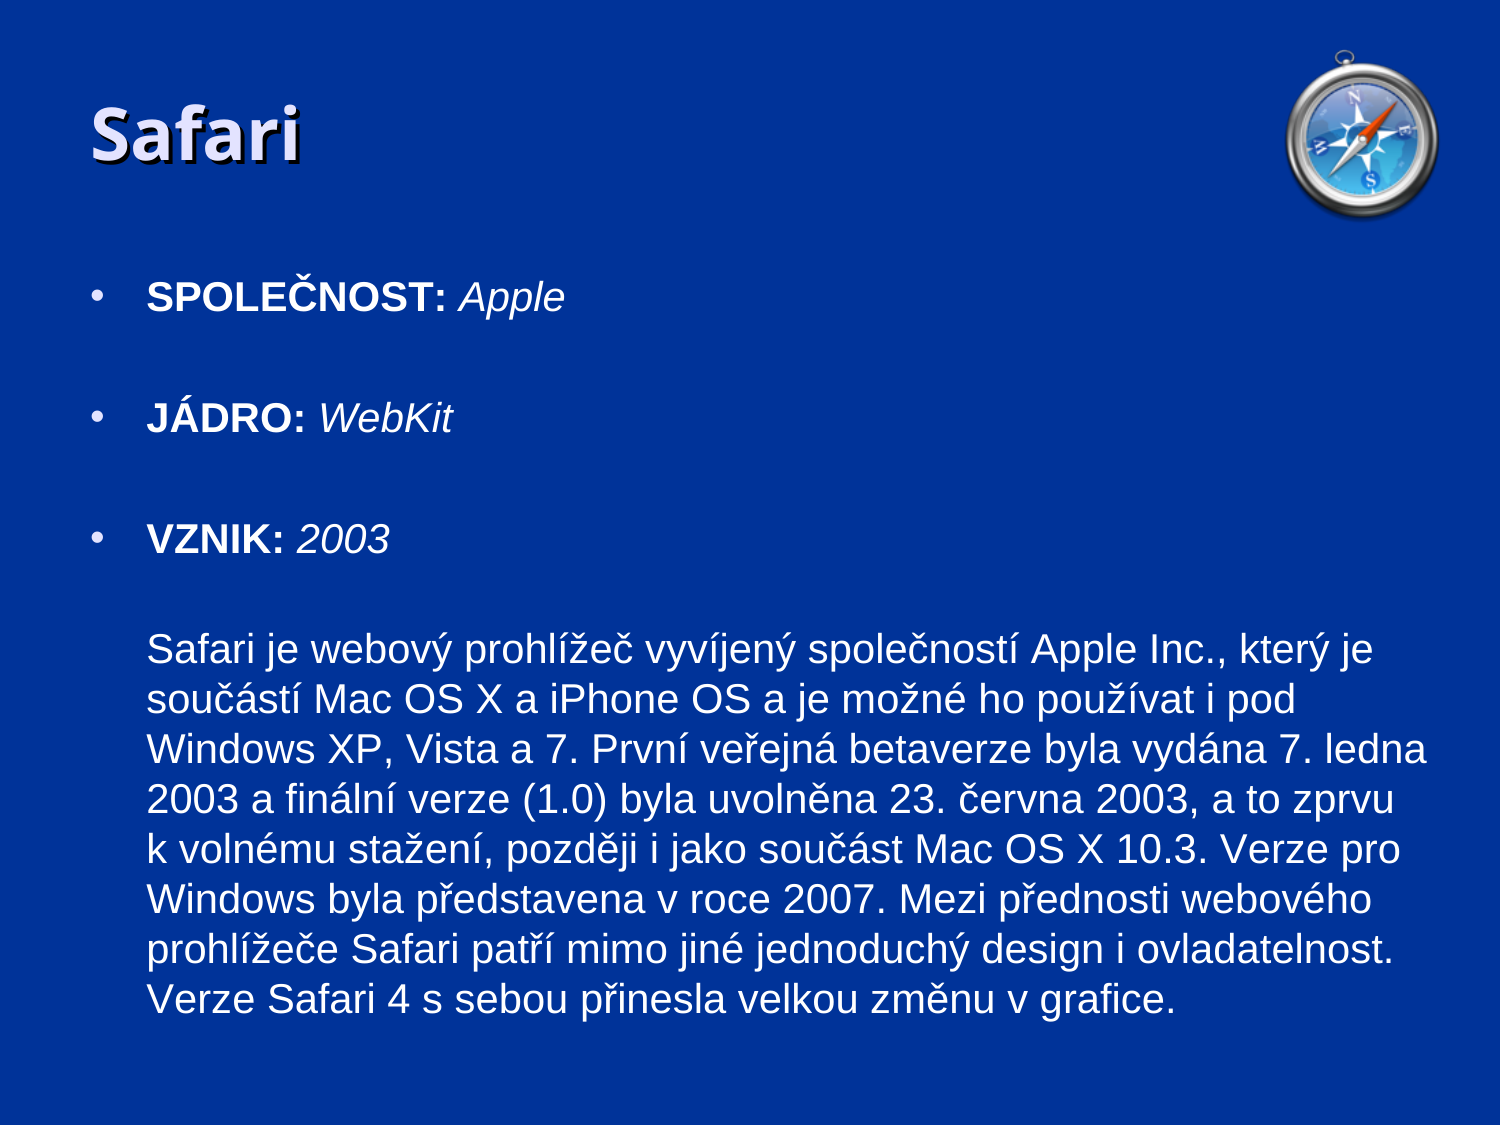

# Safari
SPOLEČNOST: Apple
JÁDRO: WebKit
VZNIK: 2003
	Safari je webový prohlížeč vyvíjený společností Apple Inc., který je součástí Mac OS X a iPhone OS a je možné ho používat i pod Windows XP, Vista a 7. První veřejná betaverze byla vydána 7. ledna 2003 a finální verze (1.0) byla uvolněna 23. června 2003, a to zprvu
	k volnému stažení, později i jako součást Mac OS X 10.3. Verze pro Windows byla představena v roce 2007. Mezi přednosti webového prohlížeče Safari patří mimo jiné jednoduchý design i ovladatelnost. Verze Safari 4 s sebou přinesla velkou změnu v grafice.